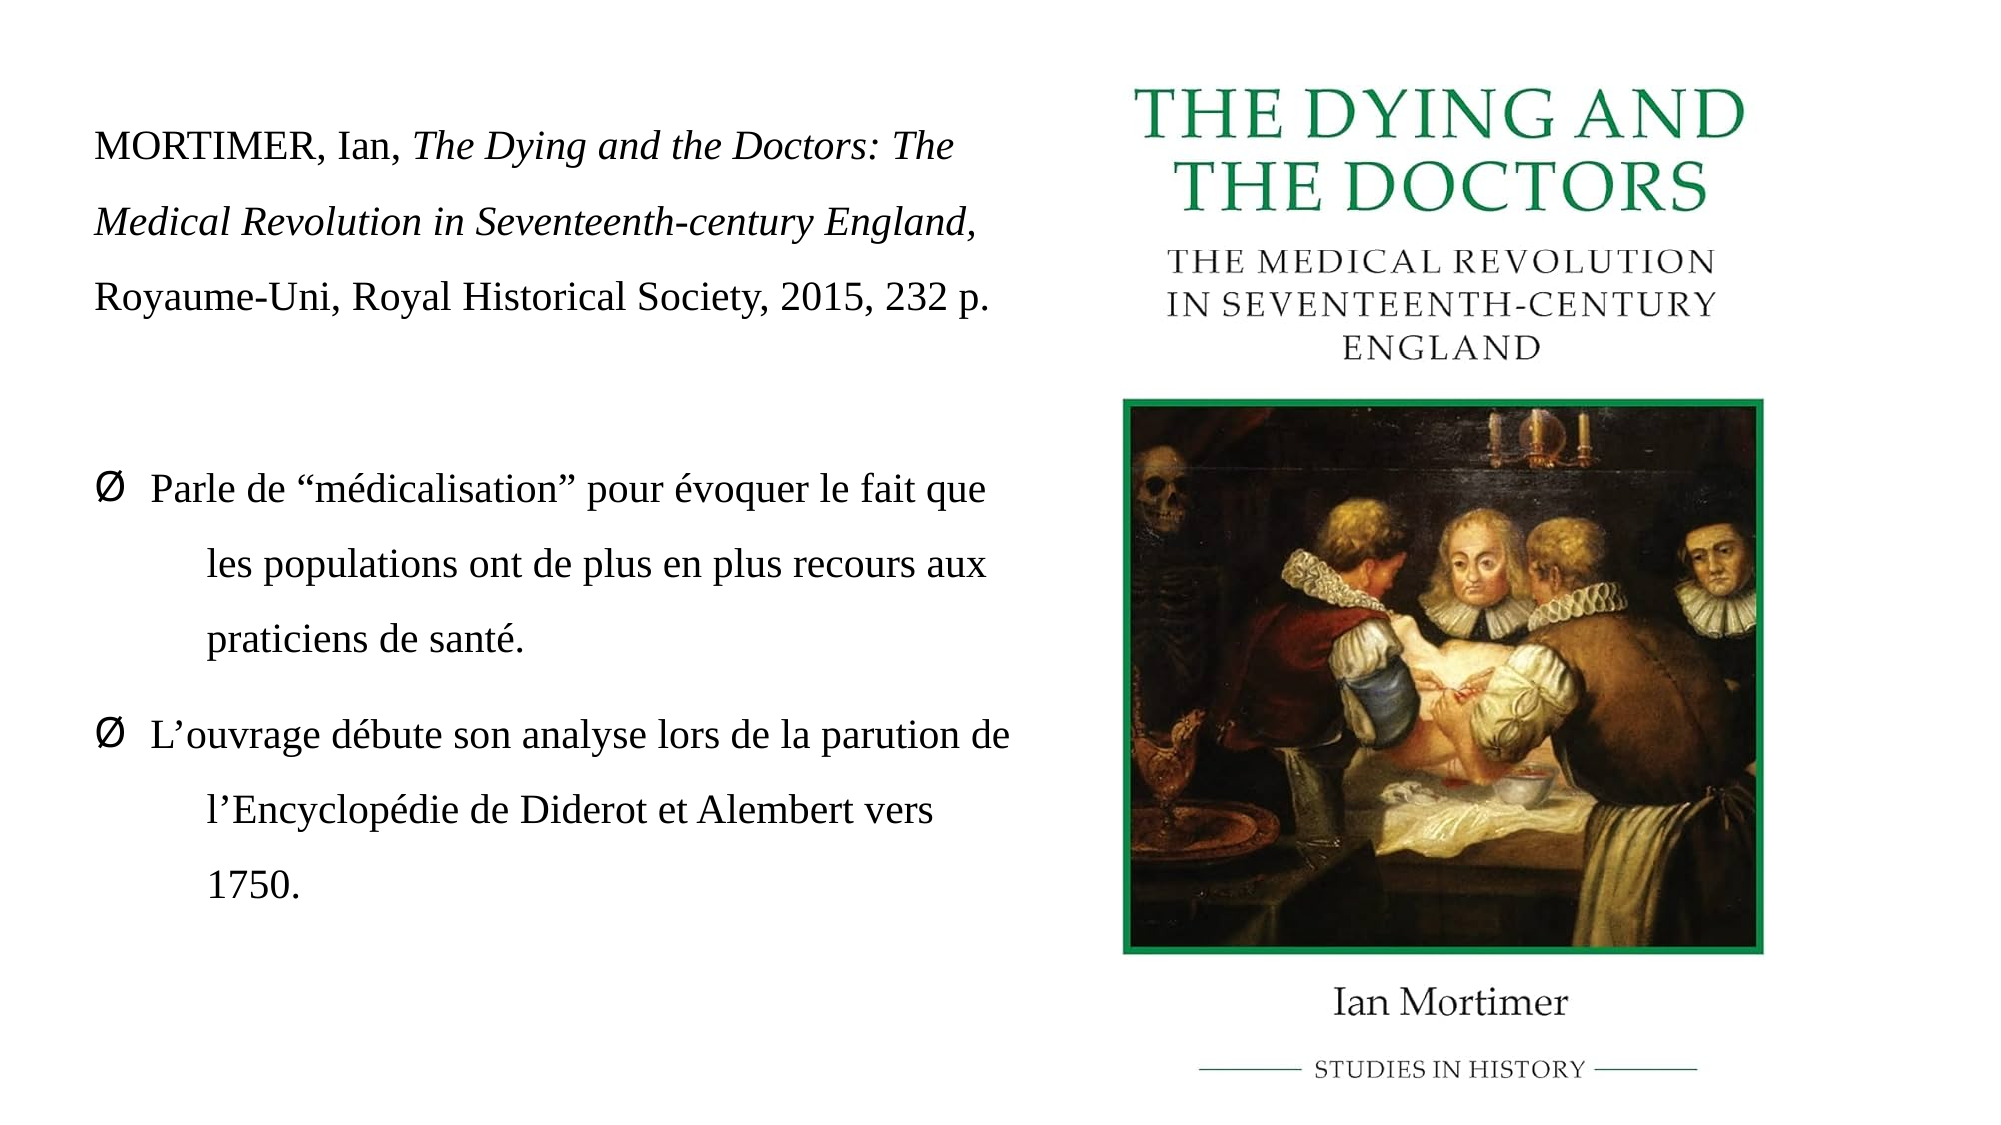

# MORTIMER, Ian, The Dying and the Doctors: The Medical Revolution in Seventeenth-century England, Royaume-Uni, Royal Historical Society, 2015, 232 p.
Parle de “médicalisation” pour évoquer le fait que les populations ont de plus en plus recours aux praticiens de santé.
L’ouvrage débute son analyse lors de la parution de l’Encyclopédie de Diderot et Alembert vers 1750.